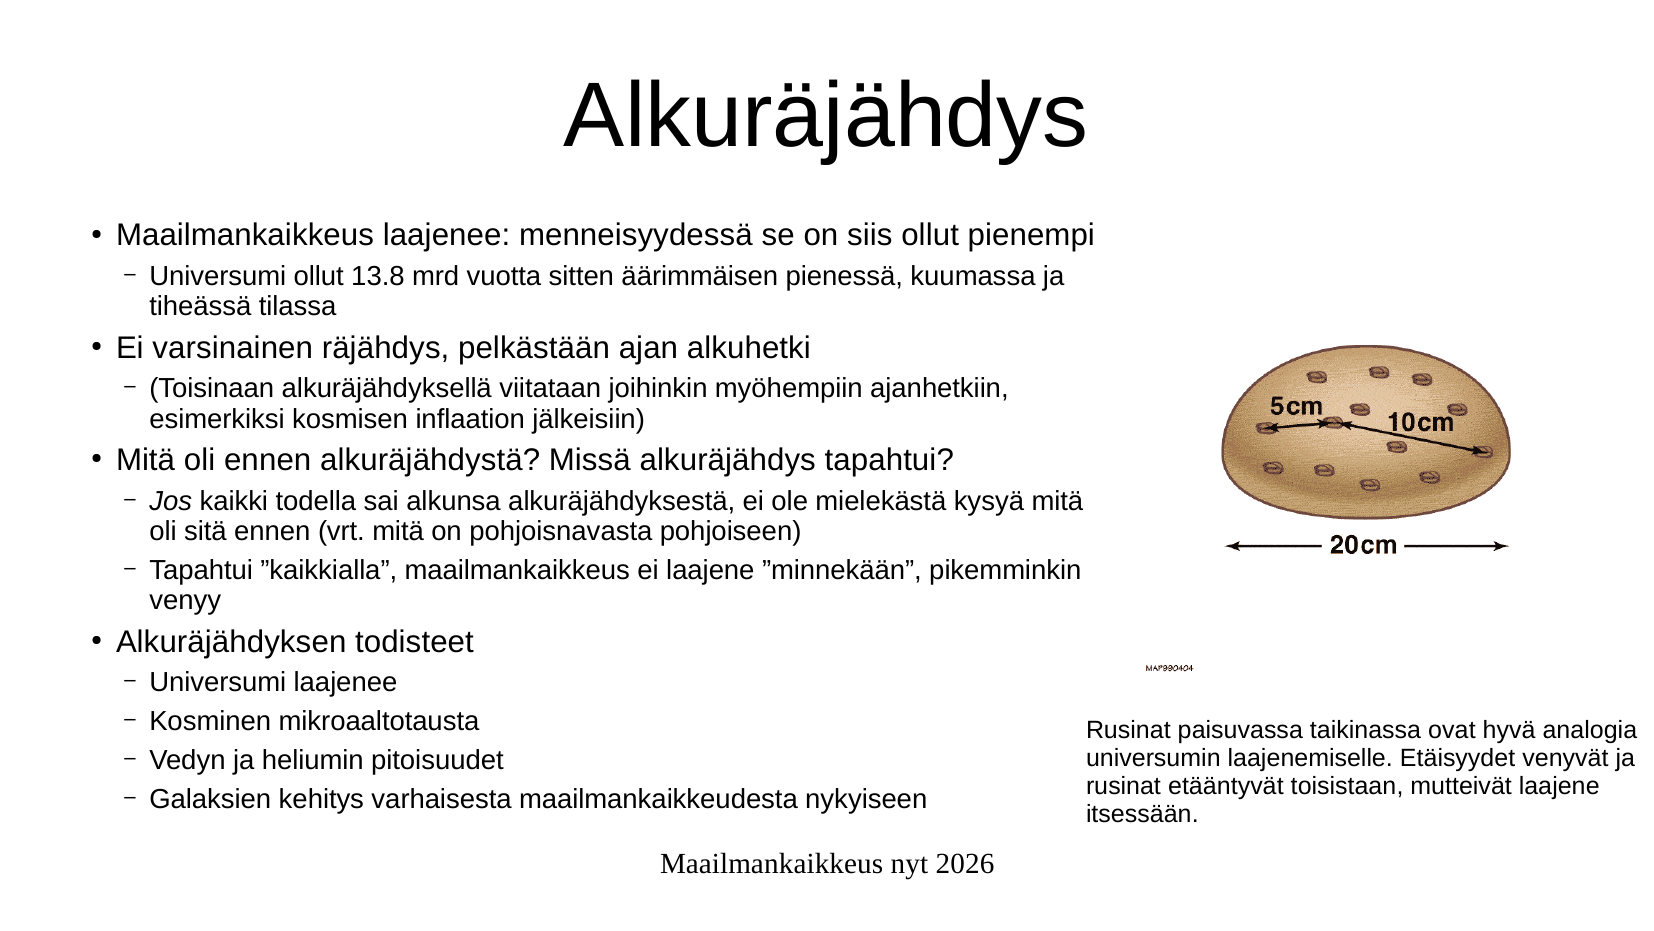

# Alkuräjähdys
Maailmankaikkeus laajenee: menneisyydessä se on siis ollut pienempi
Universumi ollut 13.8 mrd vuotta sitten äärimmäisen pienessä, kuumassa ja tiheässä tilassa
Ei varsinainen räjähdys, pelkästään ajan alkuhetki
(Toisinaan alkuräjähdyksellä viitataan joihinkin myöhempiin ajanhetkiin, esimerkiksi kosmisen inflaation jälkeisiin)
Mitä oli ennen alkuräjähdystä? Missä alkuräjähdys tapahtui?
Jos kaikki todella sai alkunsa alkuräjähdyksestä, ei ole mielekästä kysyä mitä oli sitä ennen (vrt. mitä on pohjoisnavasta pohjoiseen)
Tapahtui ”kaikkialla”, maailmankaikkeus ei laajene ”minnekään”, pikemminkin venyy
Alkuräjähdyksen todisteet
Universumi laajenee
Kosminen mikroaaltotausta
Vedyn ja heliumin pitoisuudet
Galaksien kehitys varhaisesta maailmankaikkeudesta nykyiseen
Rusinat paisuvassa taikinassa ovat hyvä analogia universumin laajenemiselle. Etäisyydet venyvät ja rusinat etääntyvät toisistaan, mutteivät laajene itsessään.